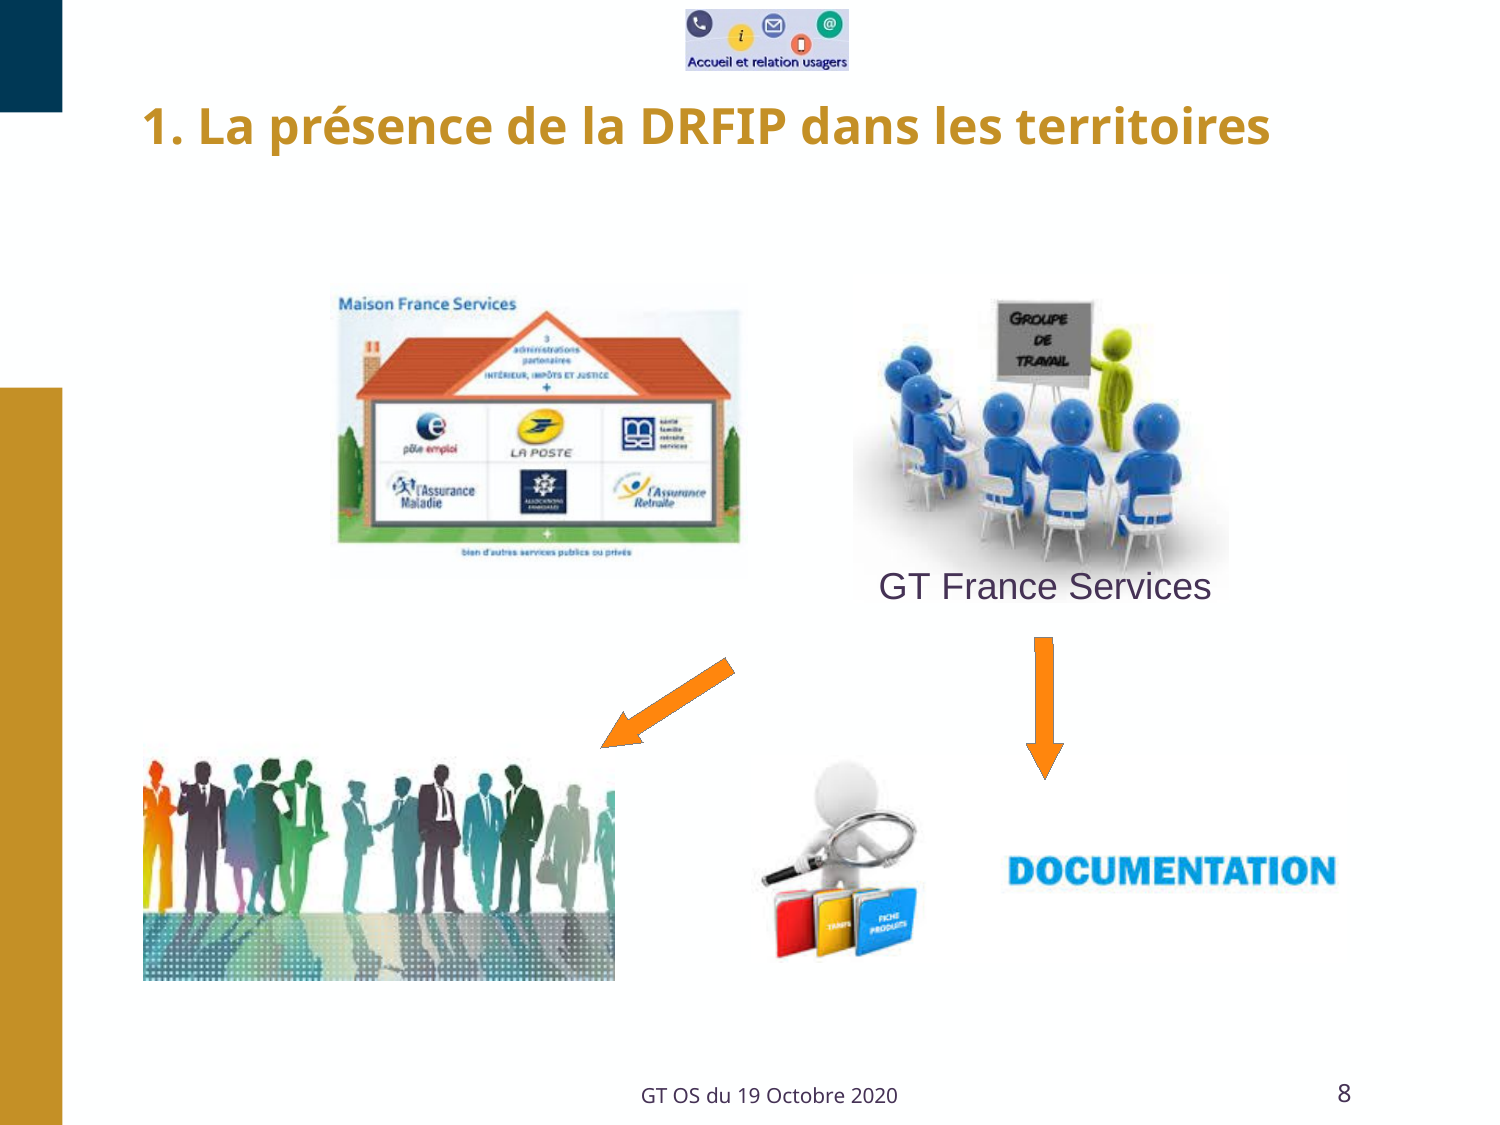

# 1. La présence de la DRFIP dans les territoires
GT France Services